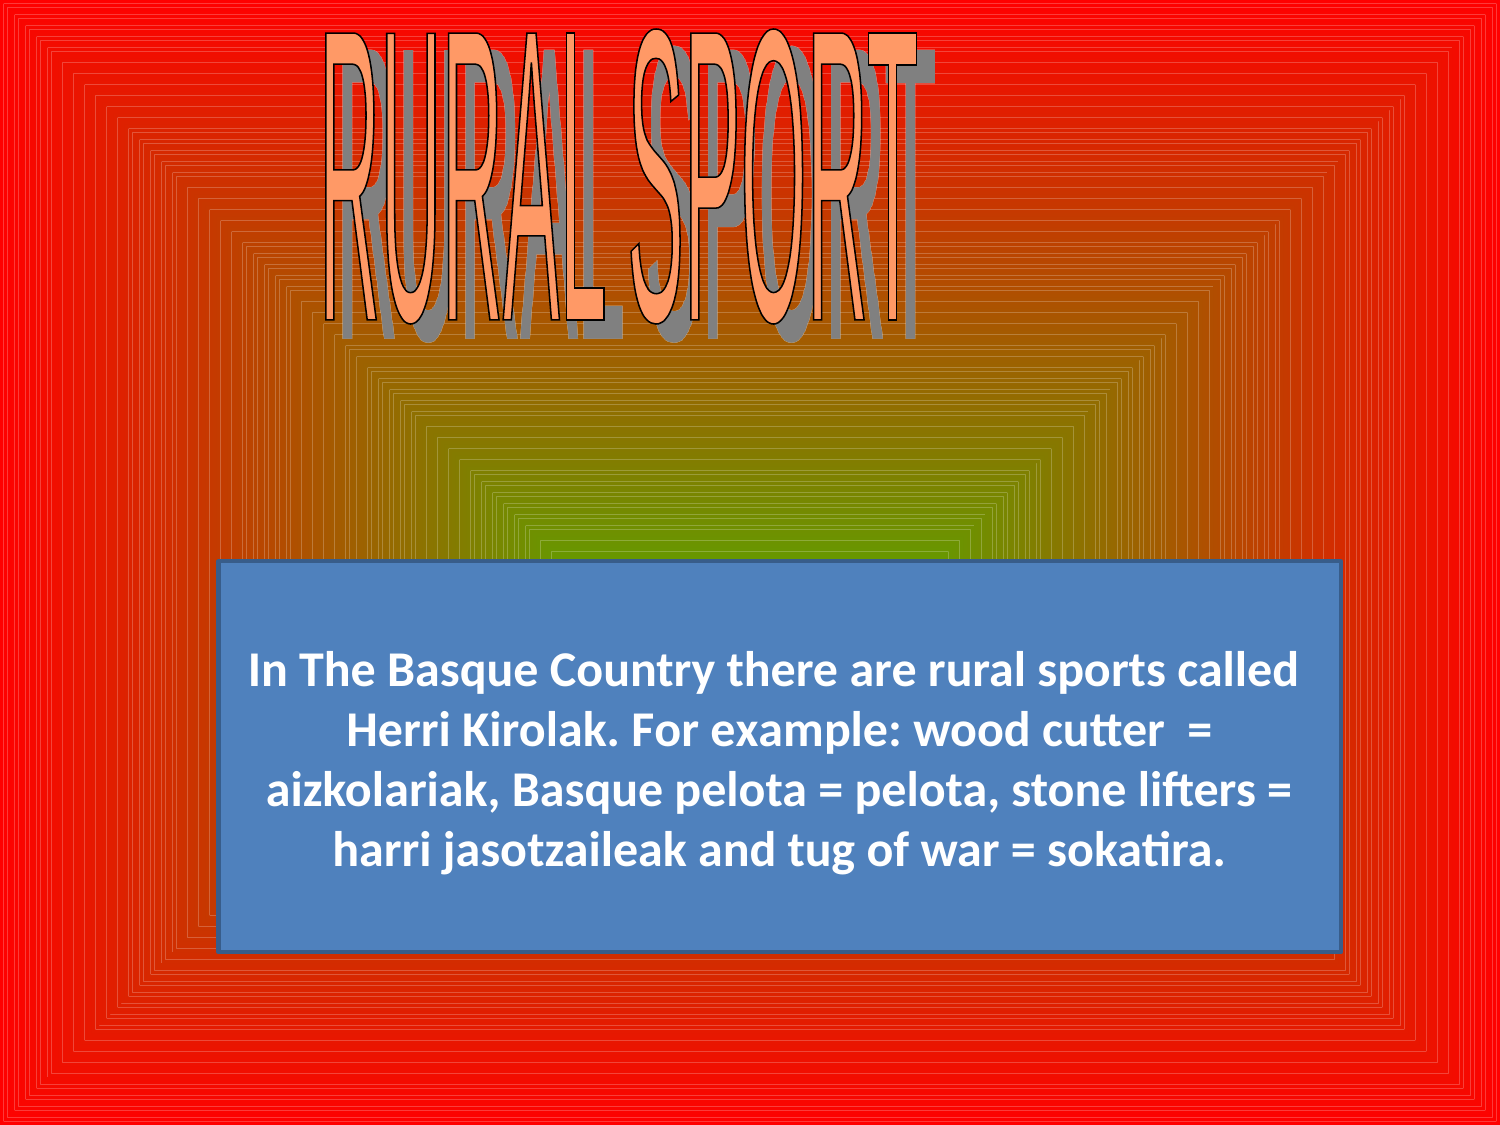

RURAL SPORT
In The Basque Country there are rural sports called Herri Kirolak. For example: wood cutter = aizkolariak, Basque pelota = pelota, stone lifters = harri jasotzaileak and tug of war = sokatira.